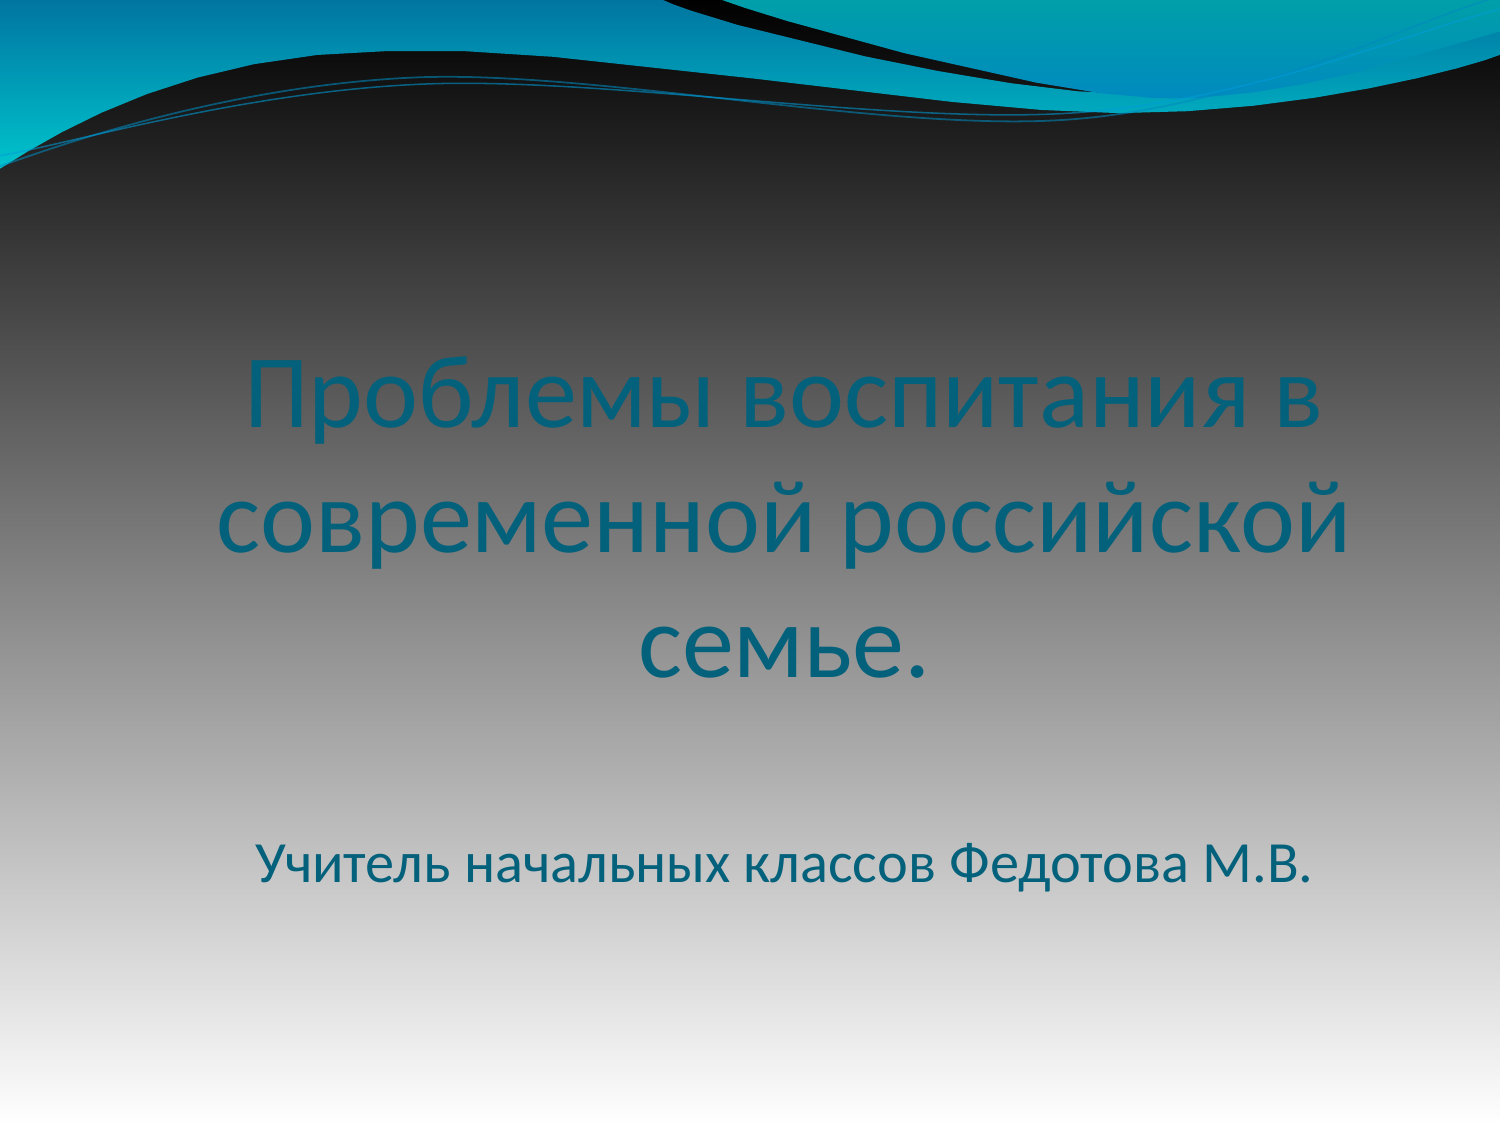

# Проблемы воспитания в современной российской семье. Учитель начальных классов Федотова М.В.